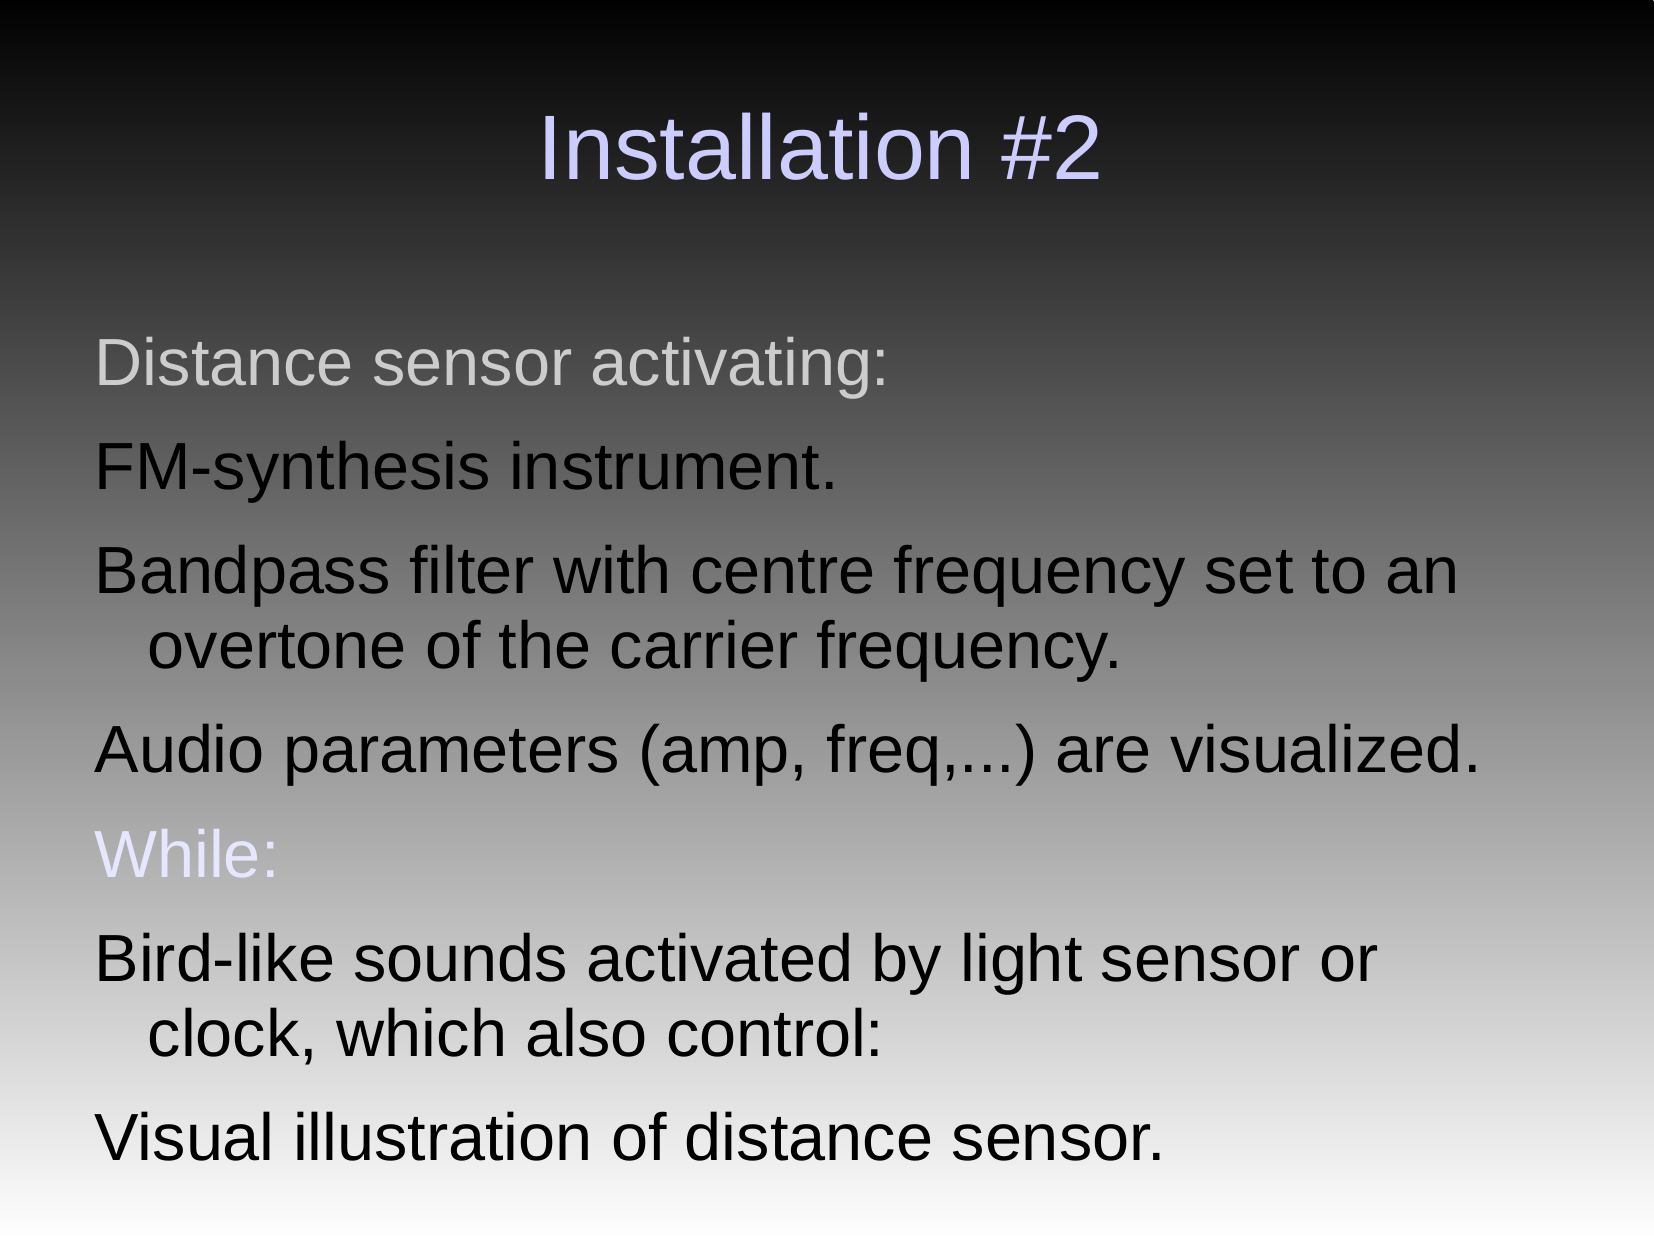

# Installation #2
Distance sensor activating:
FM-synthesis instrument.
Bandpass filter with centre frequency set to an overtone of the carrier frequency.
Audio parameters (amp, freq,...) are visualized.
While:
Bird-like sounds activated by light sensor or clock, which also control:
Visual illustration of distance sensor.